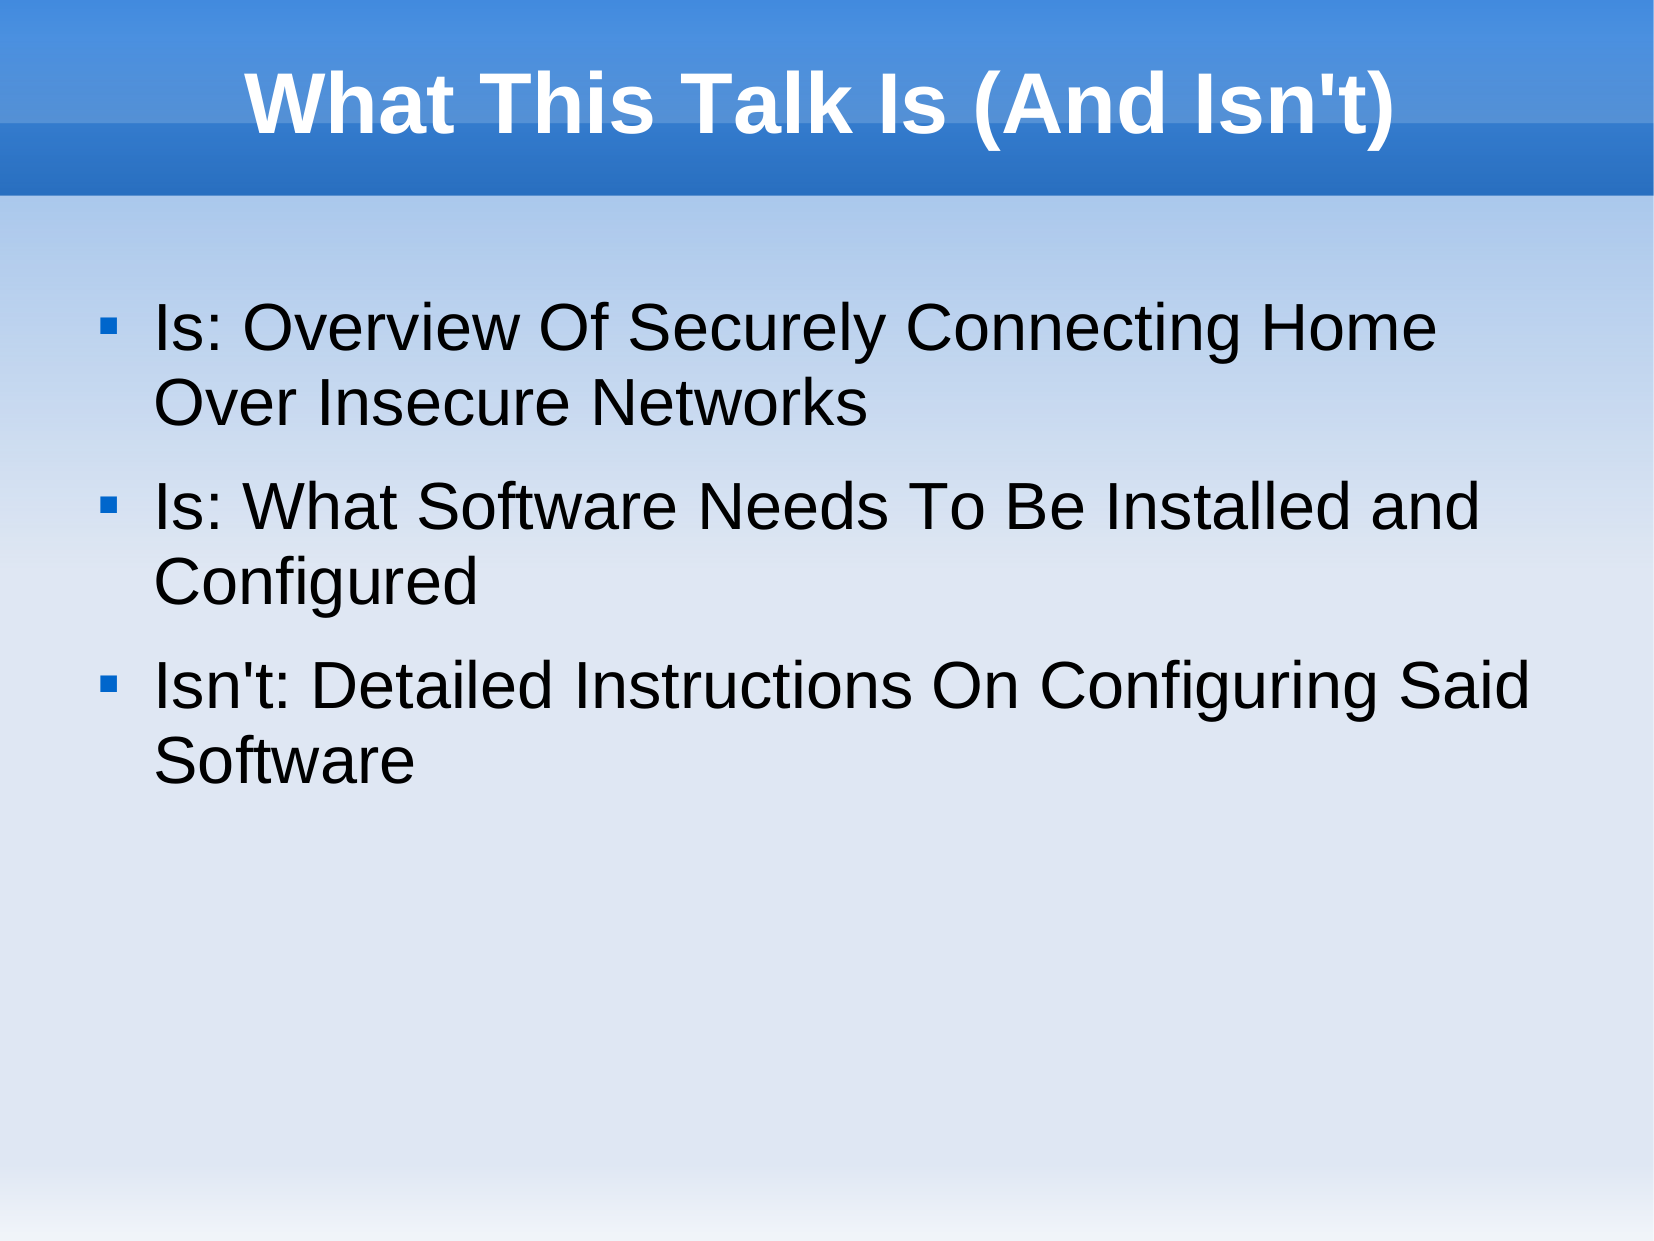

# What This Talk Is (And Isn't)
Is: Overview Of Securely Connecting Home Over Insecure Networks
Is: What Software Needs To Be Installed and Configured
Isn't: Detailed Instructions On Configuring Said Software